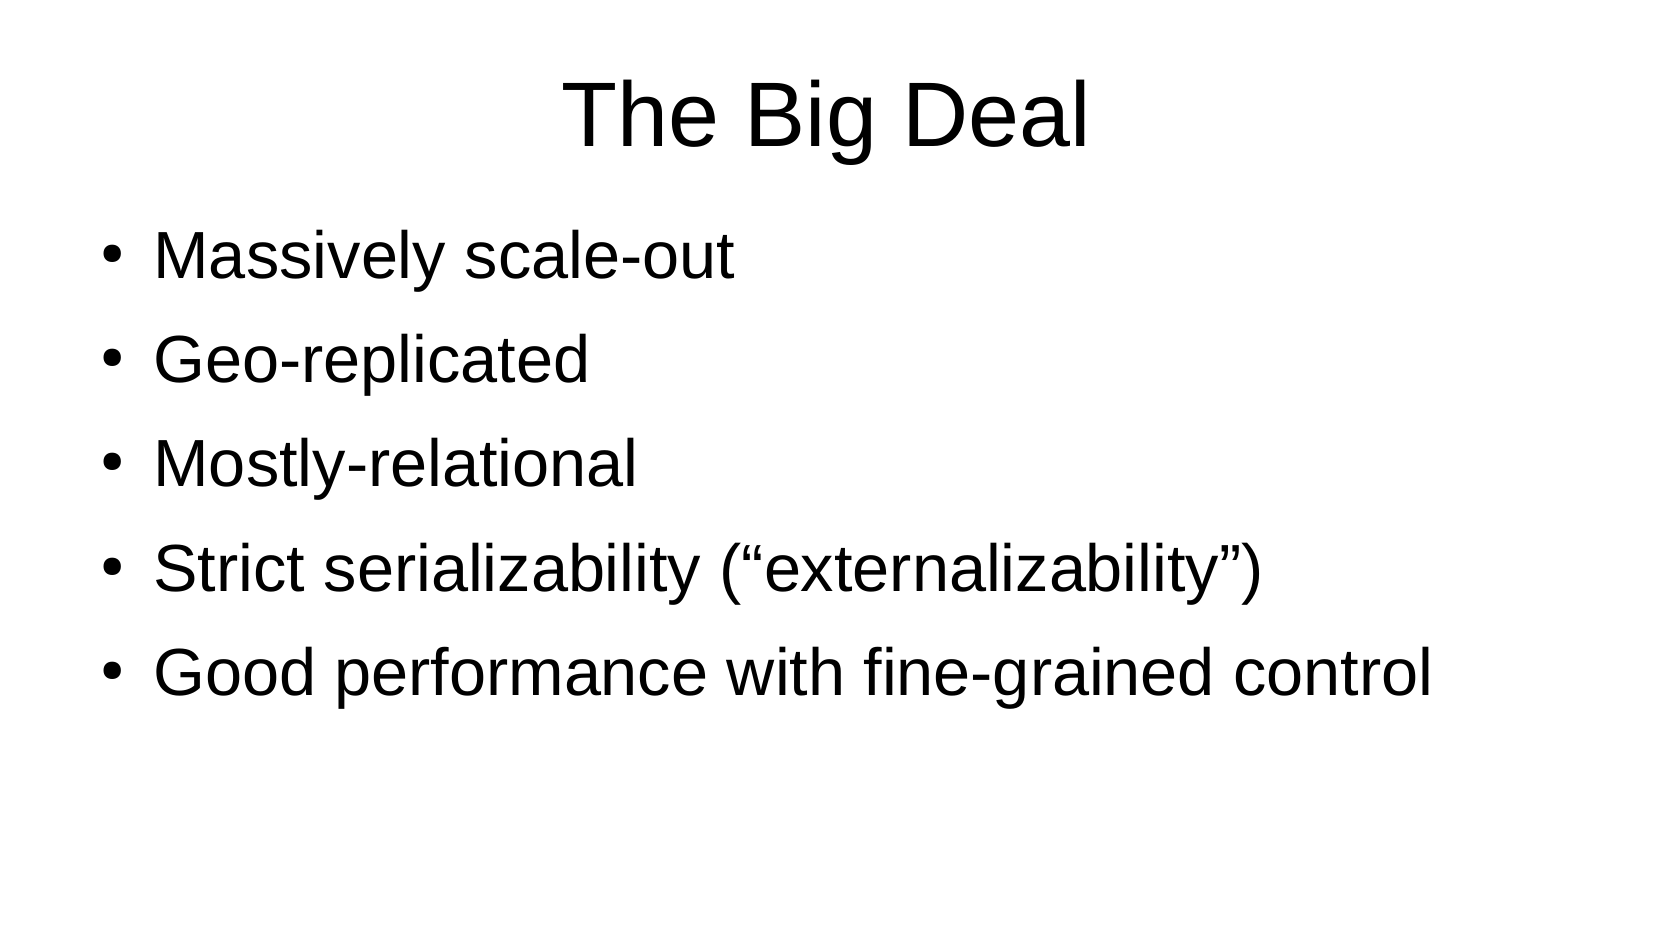

# The Big Deal
Massively scale-out
Geo-replicated
Mostly-relational
Strict serializability (“externalizability”)
Good performance with fine-grained control